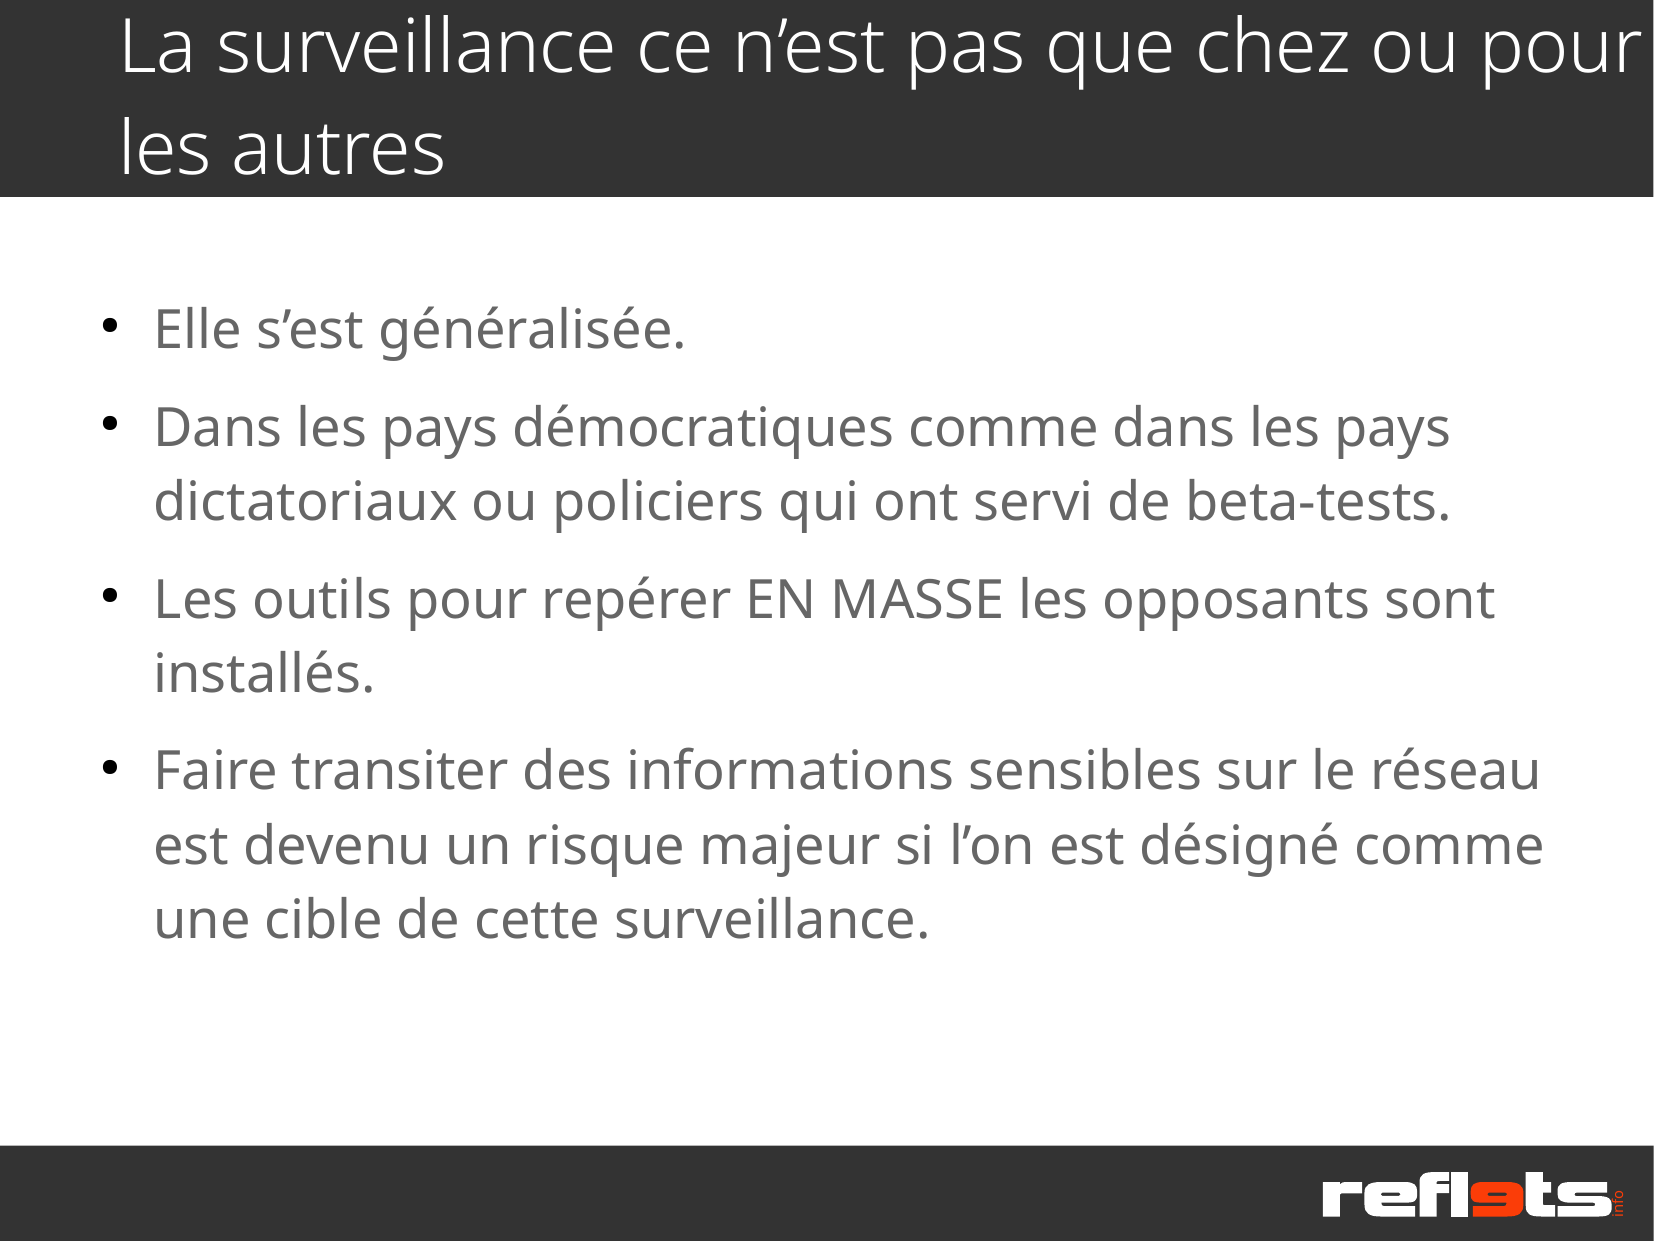

# La surveillance ce n’est pas que chez ou pour les autres
Elle s’est généralisée.
Dans les pays démocratiques comme dans les pays dictatoriaux ou policiers qui ont servi de beta-tests.
Les outils pour repérer EN MASSE les opposants sont installés.
Faire transiter des informations sensibles sur le réseau est devenu un risque majeur si l’on est désigné comme une cible de cette surveillance.